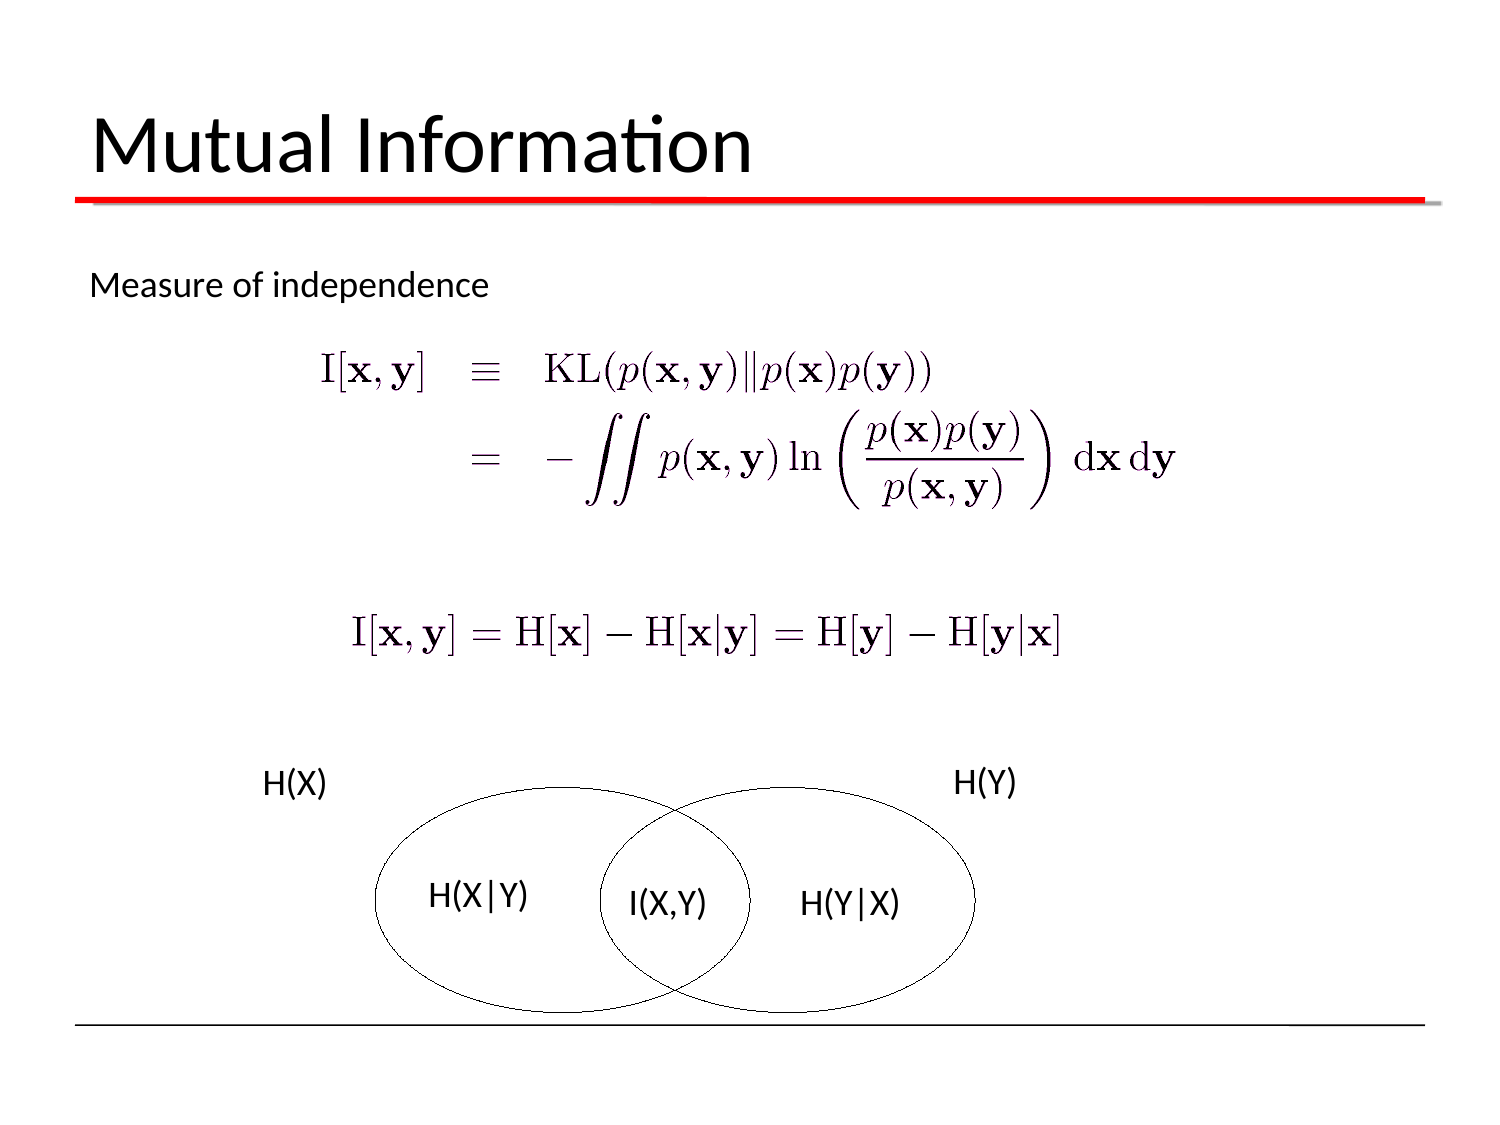

# Mutual Information
Measure of independence
H(Y)
H(X)
H(X|Y)
I(X,Y)
H(Y|X)